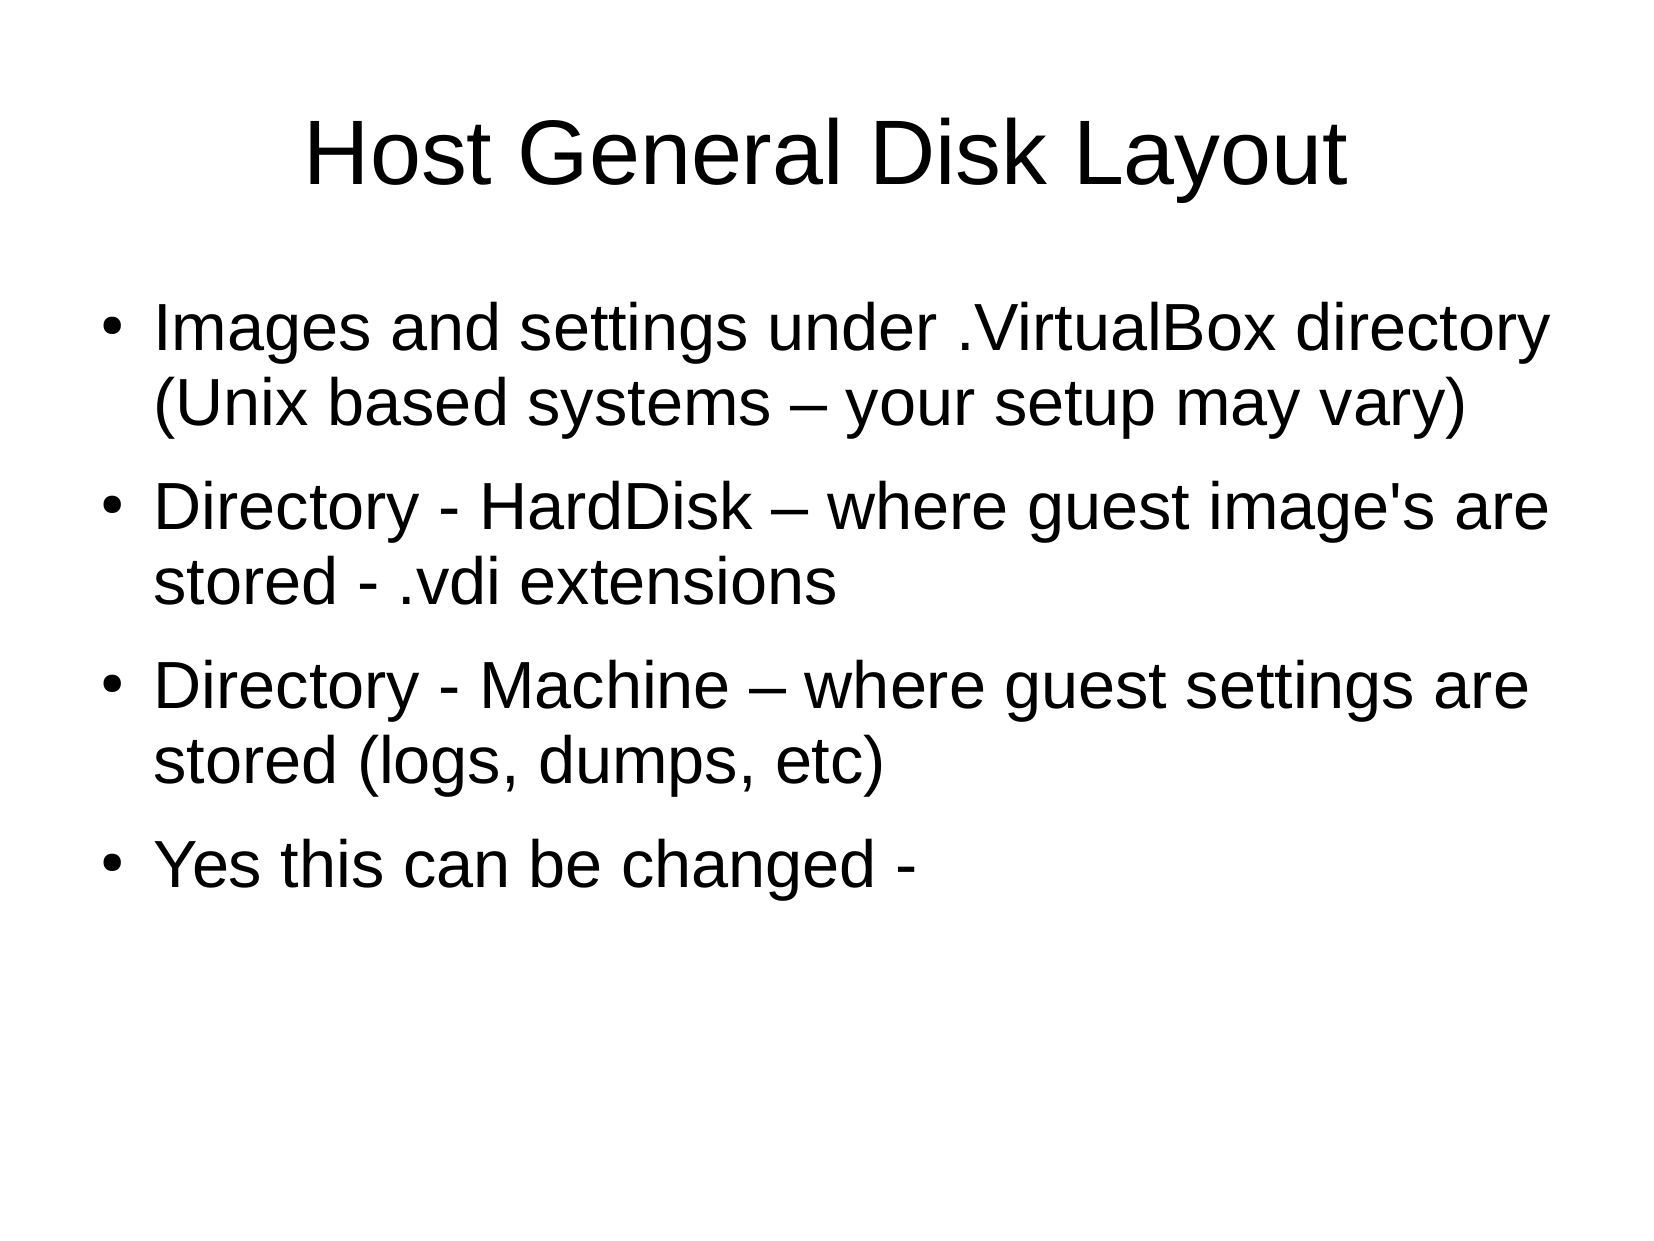

# Host General Disk Layout
Images and settings under .VirtualBox directory (Unix based systems – your setup may vary)
Directory - HardDisk – where guest image's are stored - .vdi extensions
Directory - Machine – where guest settings are stored (logs, dumps, etc)
Yes this can be changed -